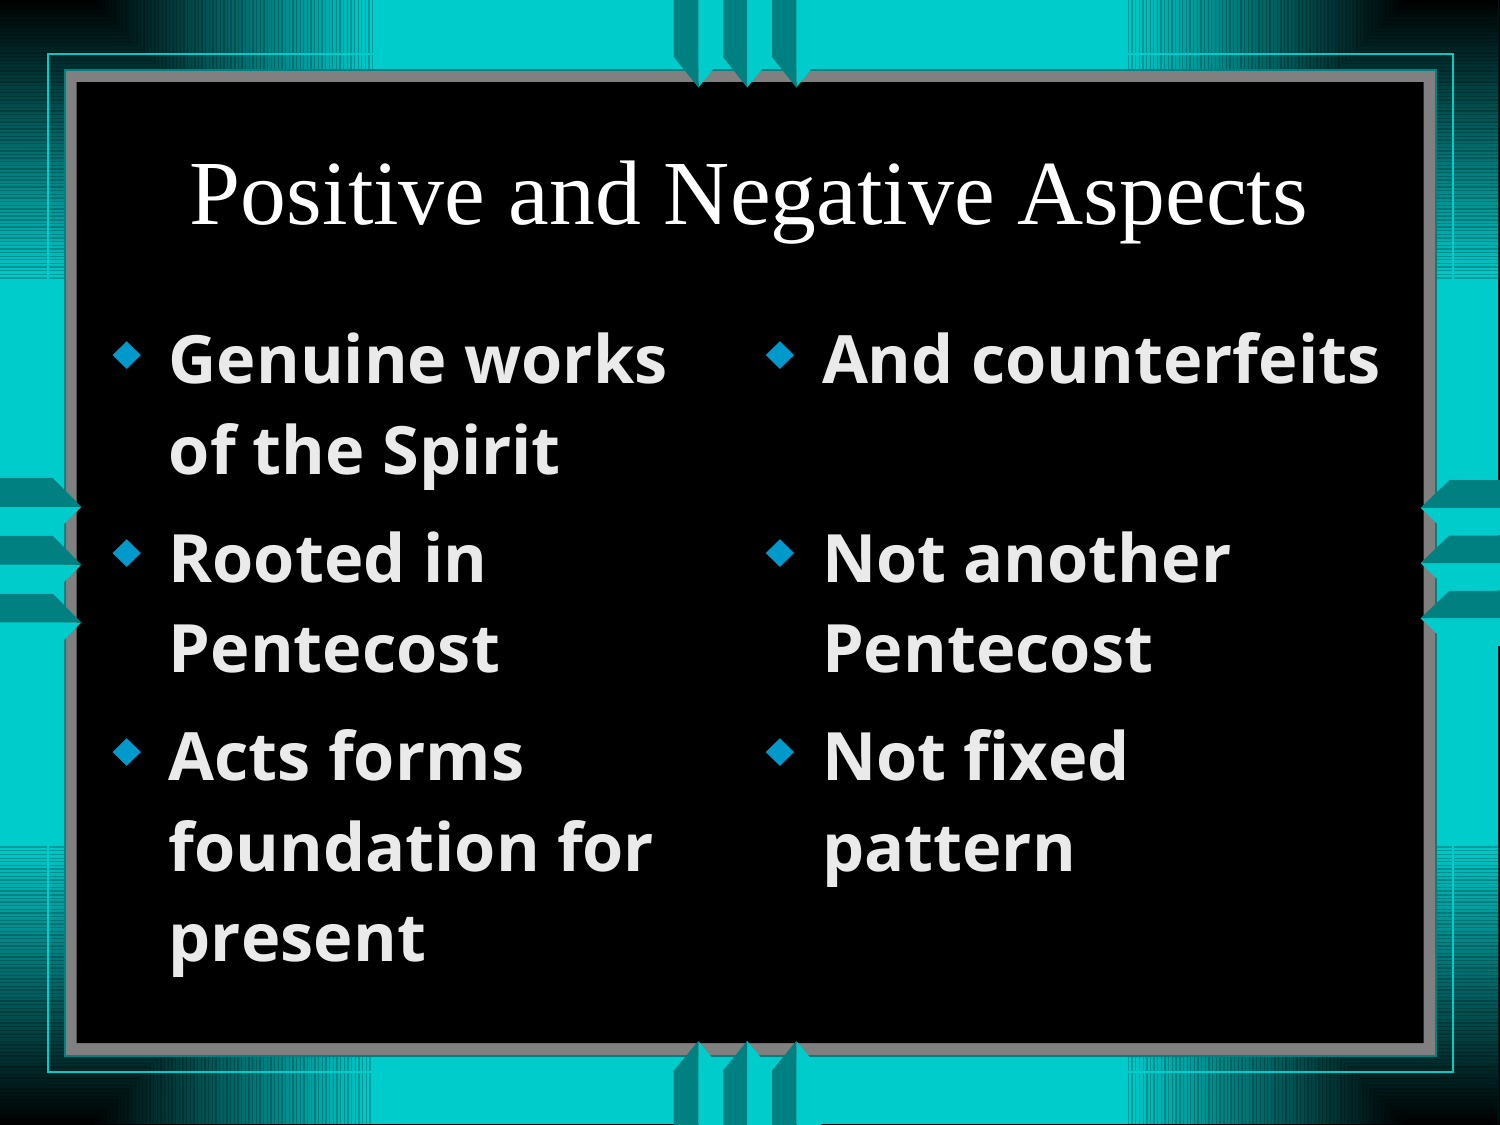

# Positive and Negative Aspects
Genuine works of the Spirit
Rooted in Pentecost
Acts forms foundation for present
And counterfeits
Not another Pentecost
Not fixed pattern